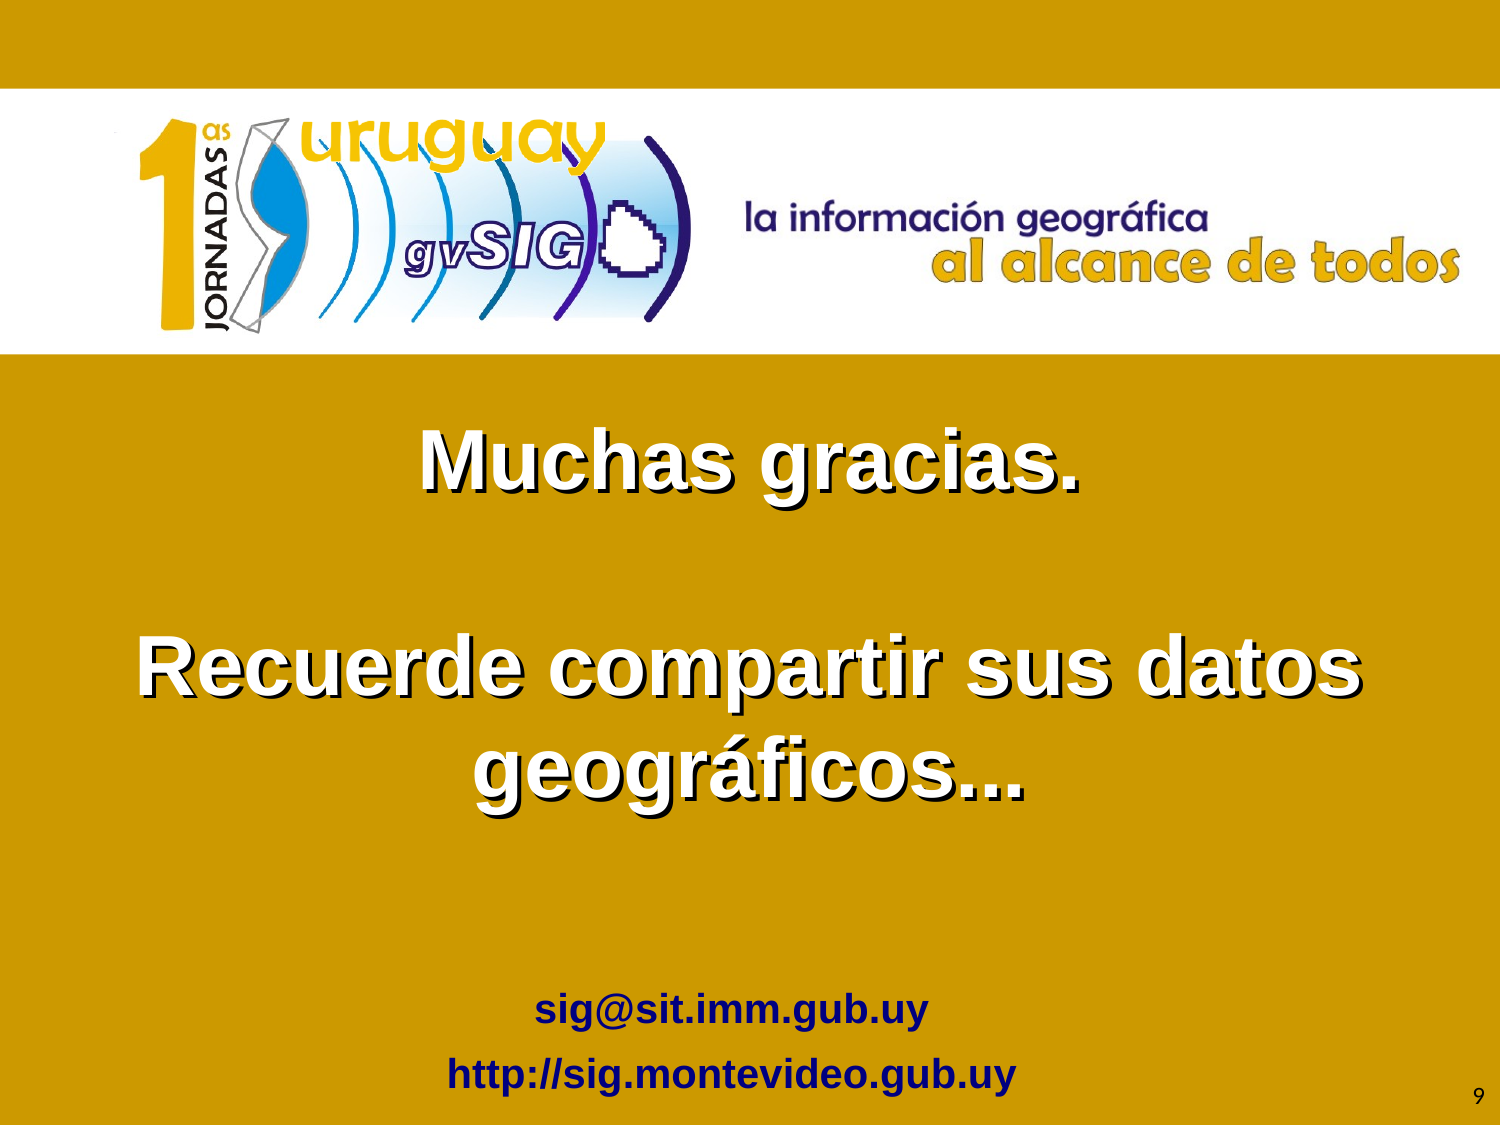

# Muchas gracias. Recuerde compartir sus datos geográficos...
sig@sit.imm.gub.uy
http://sig.montevideo.gub.uy